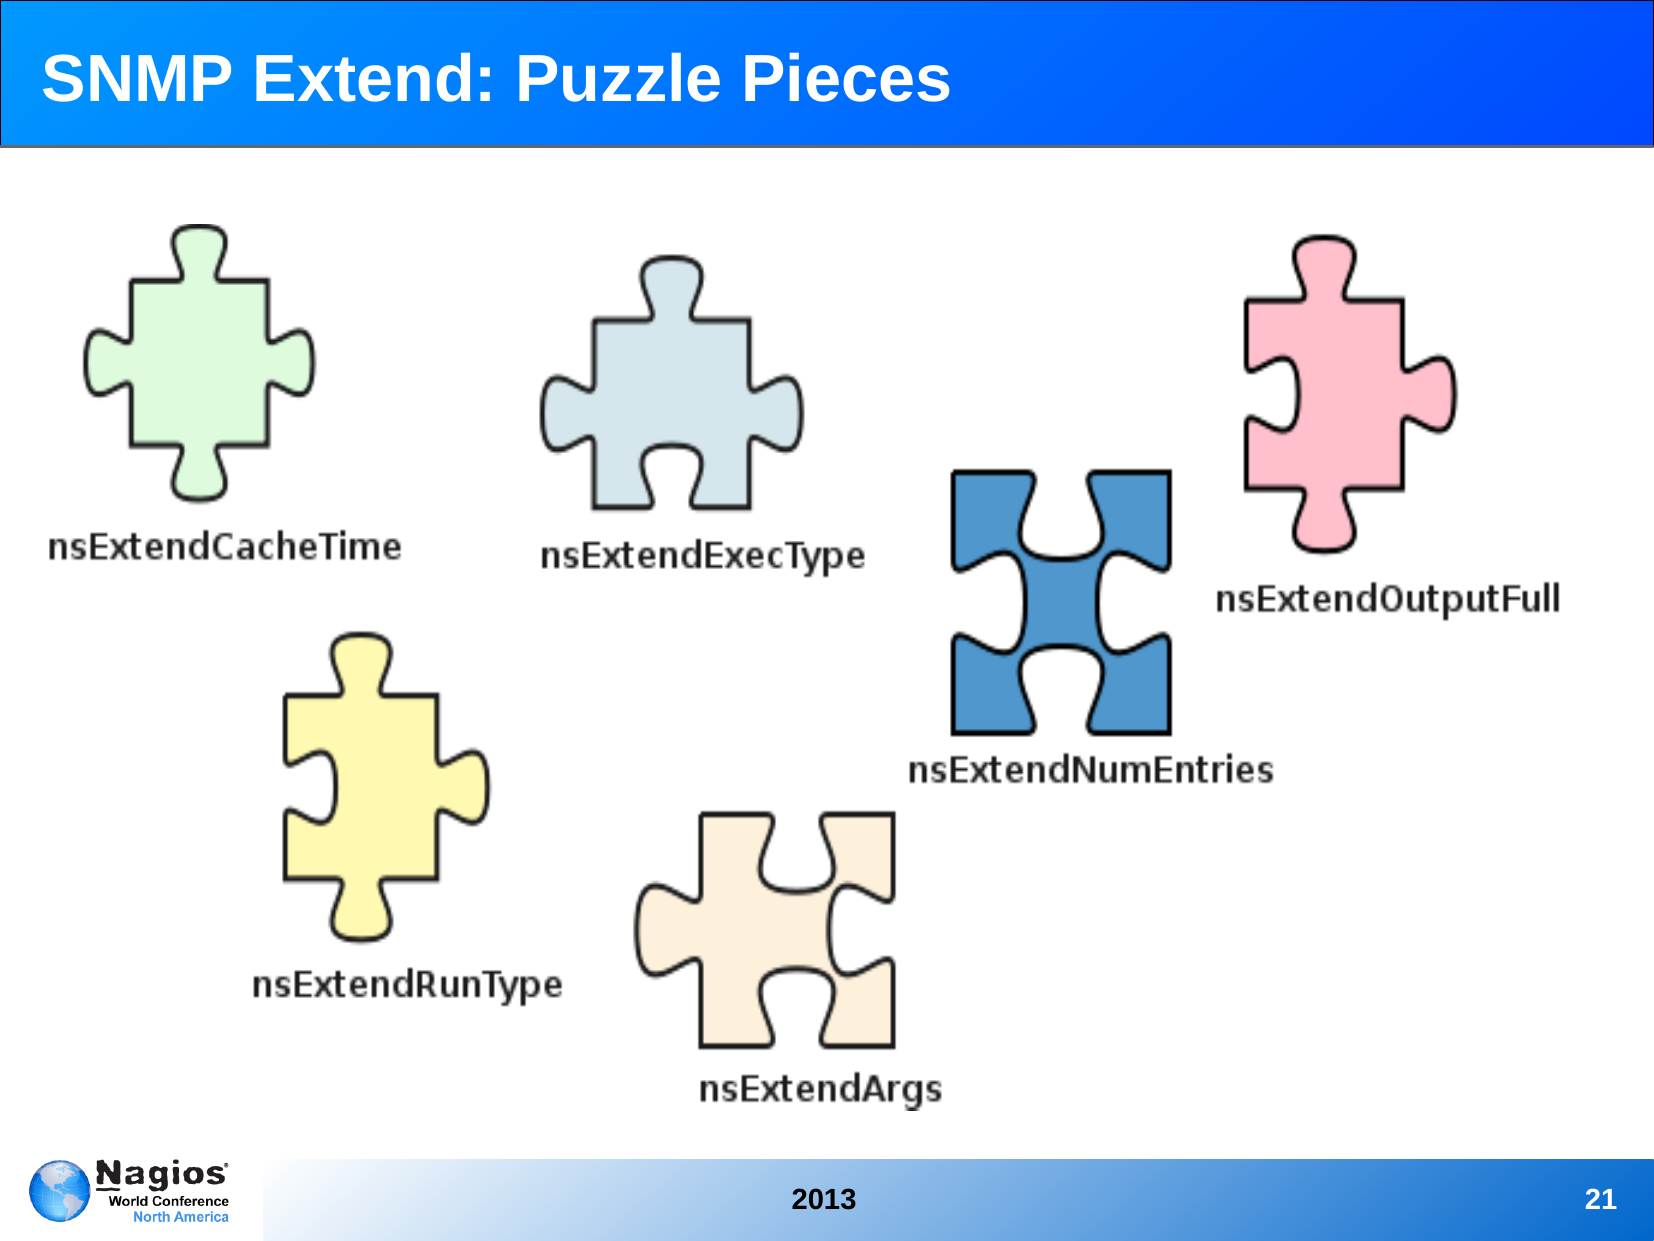

# SNMP Extend: Puzzle Pieces
2011
21